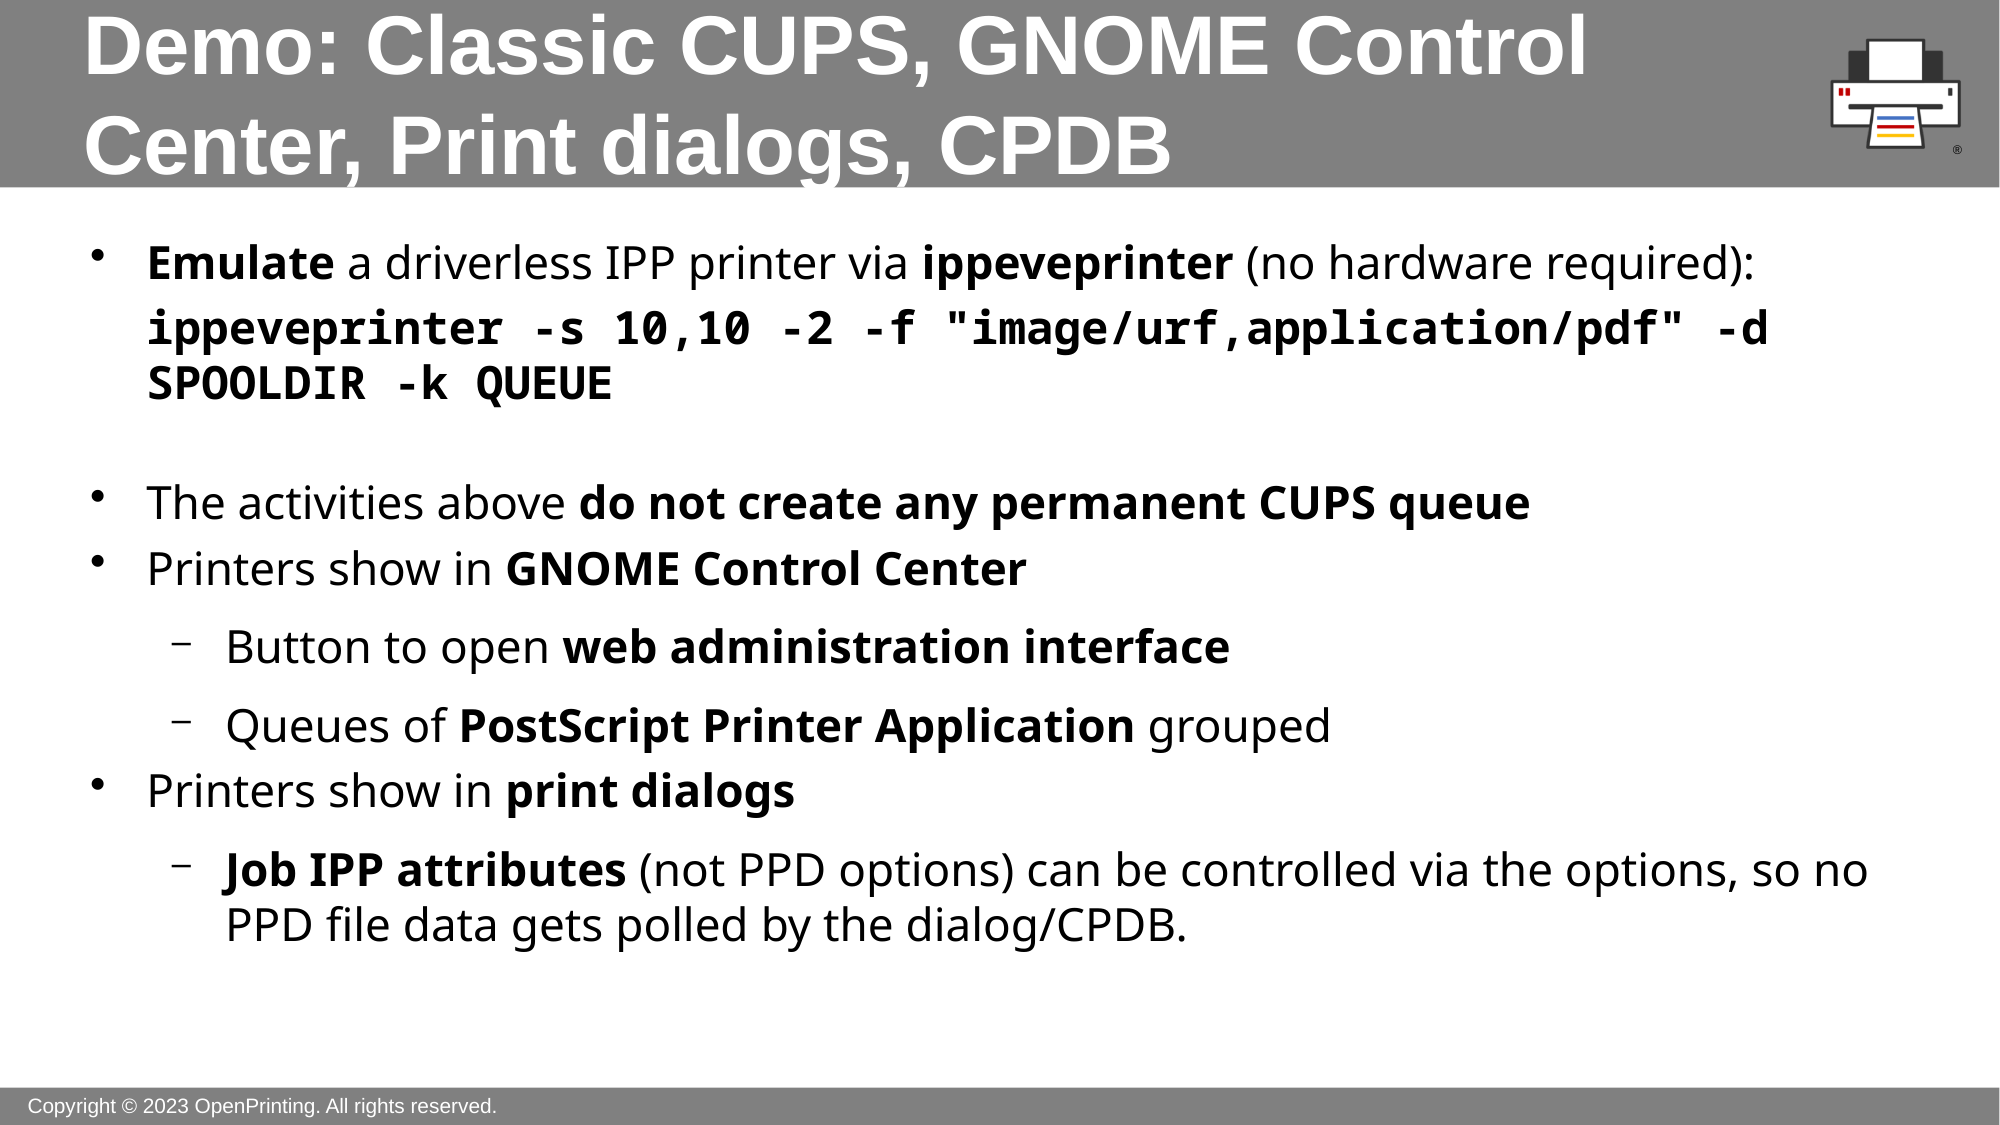

Demo: Classic CUPS, GNOME Control Center, Print dialogs, CPDB
# Emulate a driverless IPP printer via ippeveprinter (no hardware required):
ippeveprinter -s 10,10 -2 -f "image/urf,application/pdf" -d SPOOLDIR -k QUEUE
The activities above do not create any permanent CUPS queue
Printers show in GNOME Control Center
Button to open web administration interface
Queues of PostScript Printer Application grouped
Printers show in print dialogs
Job IPP attributes (not PPD options) can be controlled via the options, so no PPD file data gets polled by the dialog/CPDB.